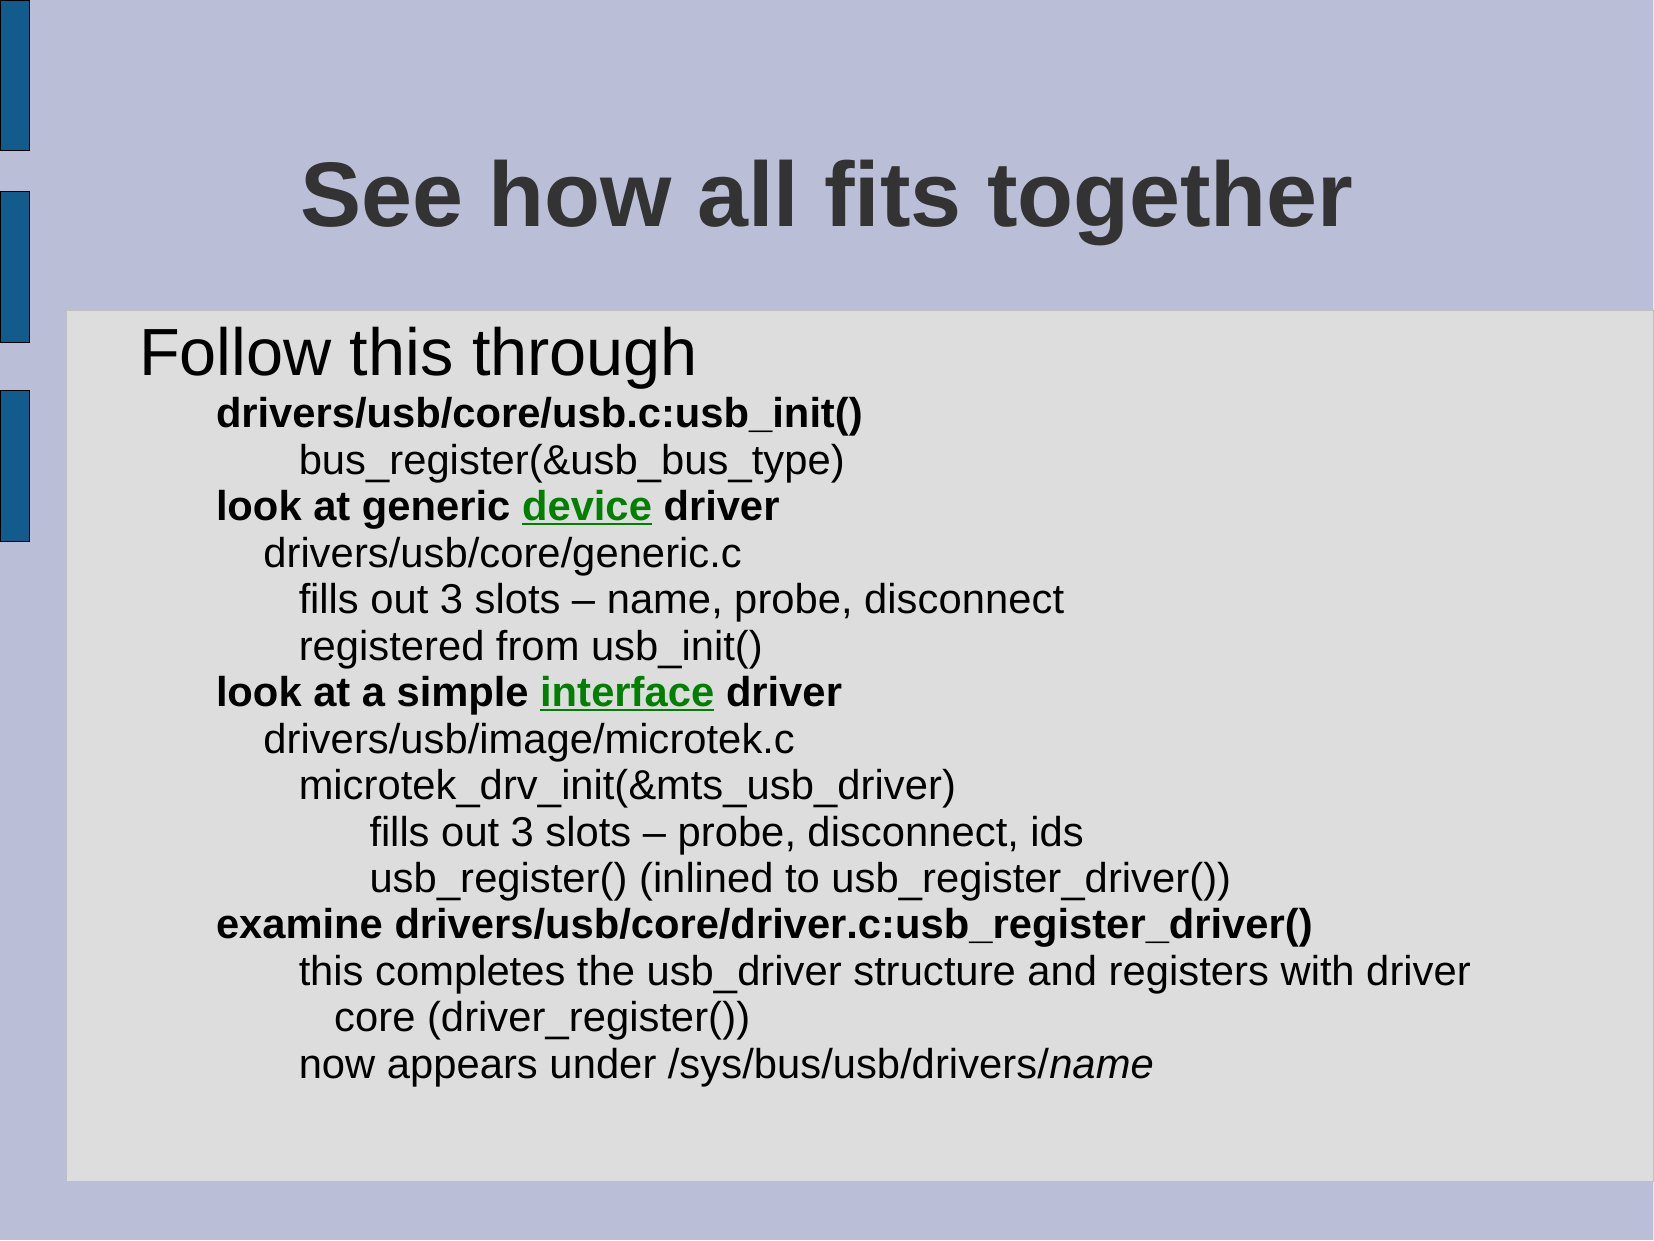

# See how all fits together
Follow this through
drivers/usb/core/usb.c:usb_init()
bus_register(&usb_bus_type)
look at generic device driver
drivers/usb/core/generic.c
fills out 3 slots – name, probe, disconnect
registered from usb_init()
look at a simple interface driver
drivers/usb/image/microtek.c
microtek_drv_init(&mts_usb_driver)
fills out 3 slots – probe, disconnect, ids
usb_register() (inlined to usb_register_driver())
examine drivers/usb/core/driver.c:usb_register_driver()
this completes the usb_driver structure and registers with driver core (driver_register())
now appears under /sys/bus/usb/drivers/name